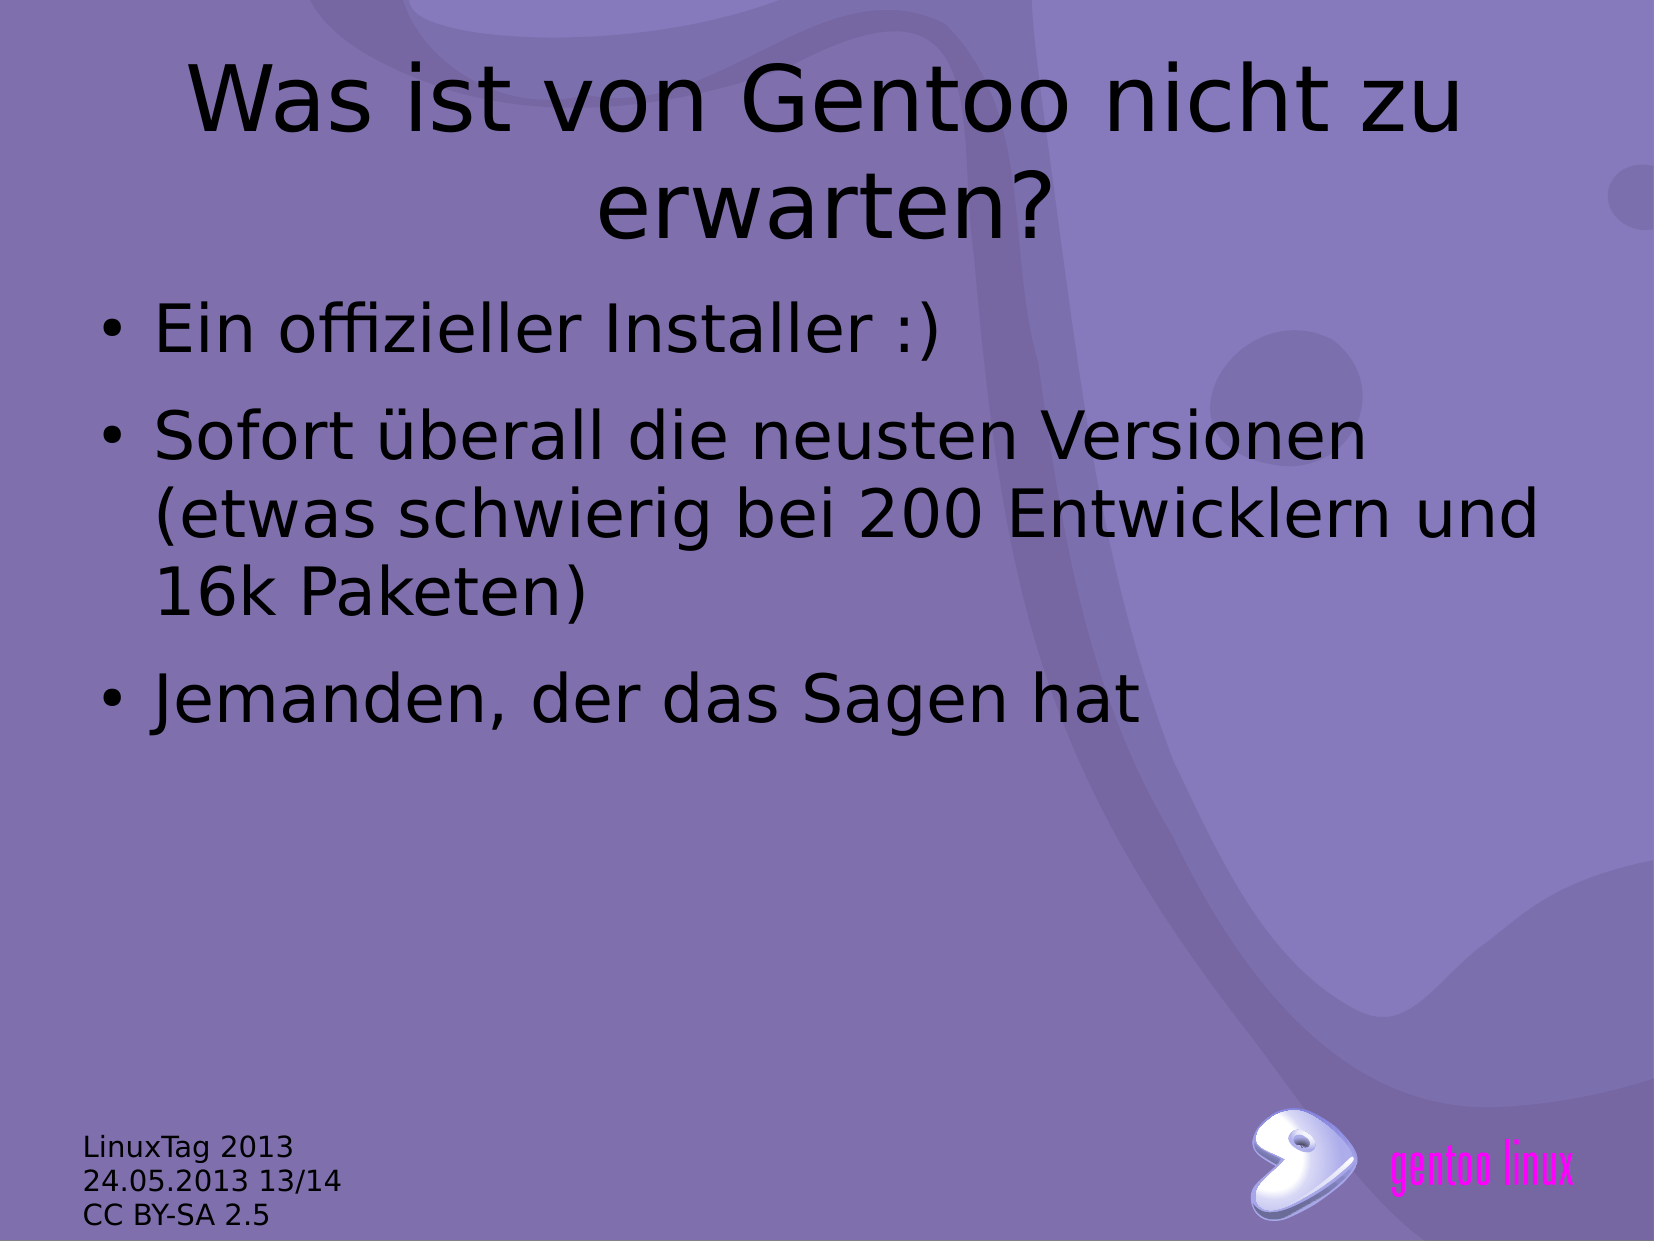

# Was ist von Gentoo nicht zu erwarten?
Ein offizieller Installer :)
Sofort überall die neusten Versionen (etwas schwierig bei 200 Entwicklern und 16k Paketen)
Jemanden, der das Sagen hat